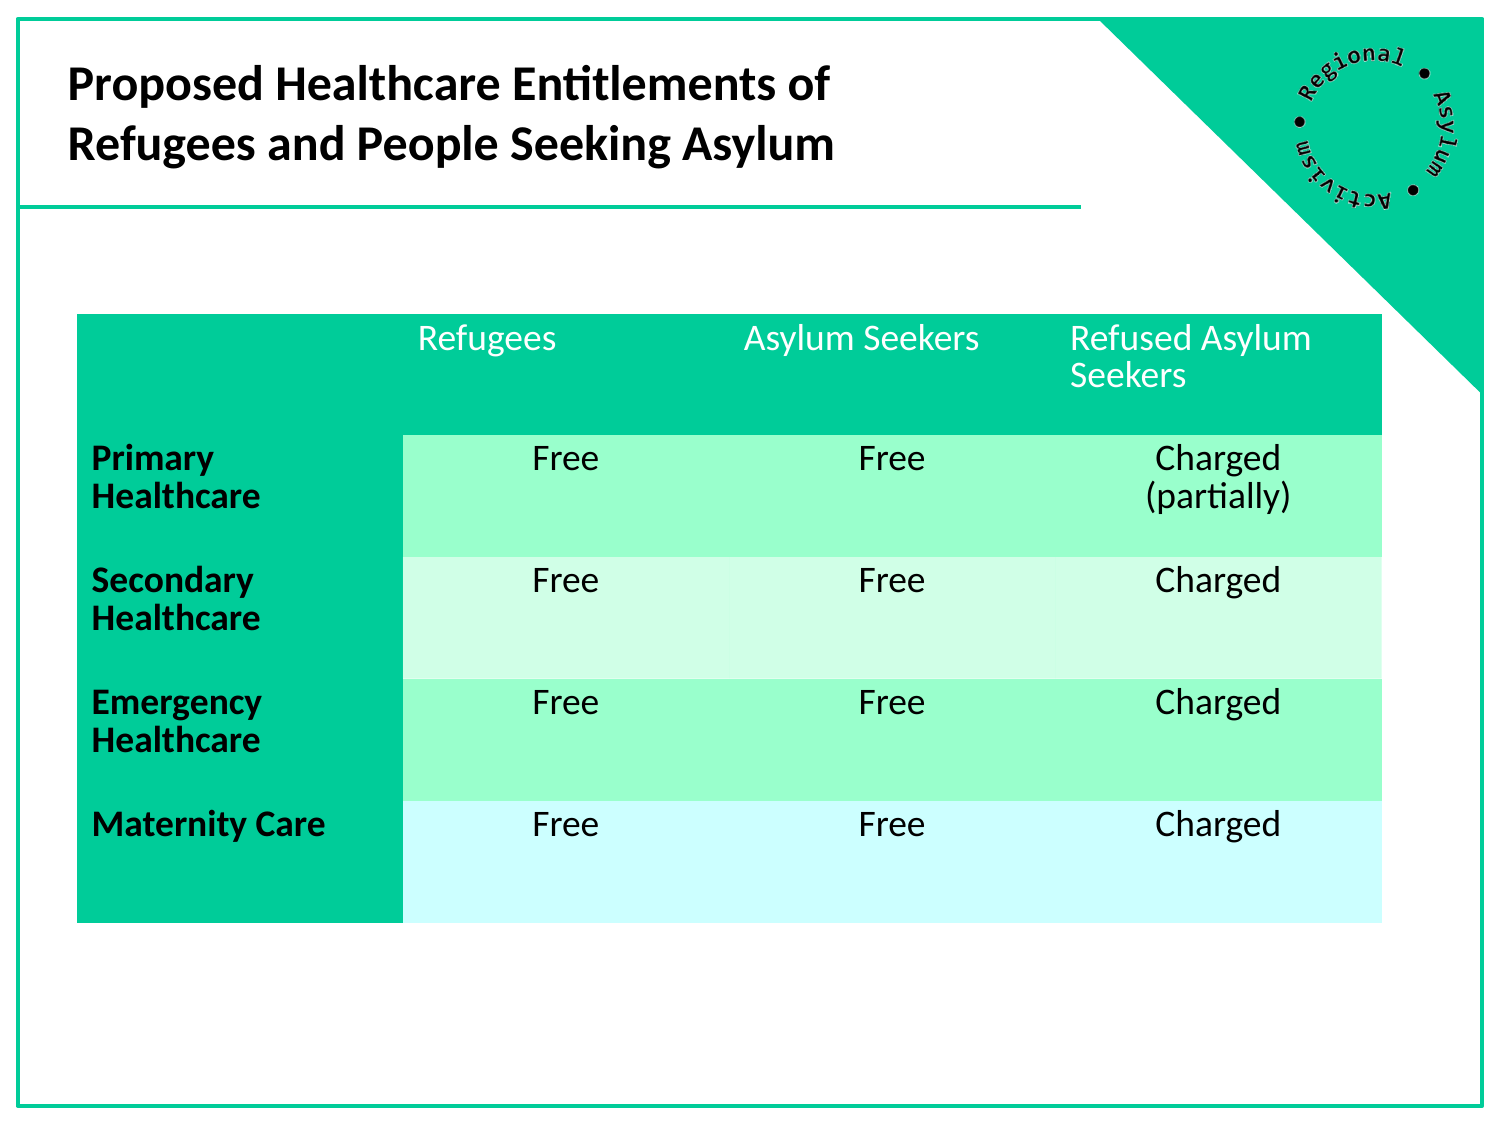

Proposed Healthcare Entitlements of Refugees and People Seeking Asylum
| | Refugees | Asylum Seekers | Refused Asylum Seekers |
| --- | --- | --- | --- |
| Primary Healthcare | Free | Free | Charged (partially) |
| Secondary Healthcare | Free | Free | Charged |
| Emergency Healthcare | Free | Free | Charged |
| Maternity Care | Free | Free | Charged |